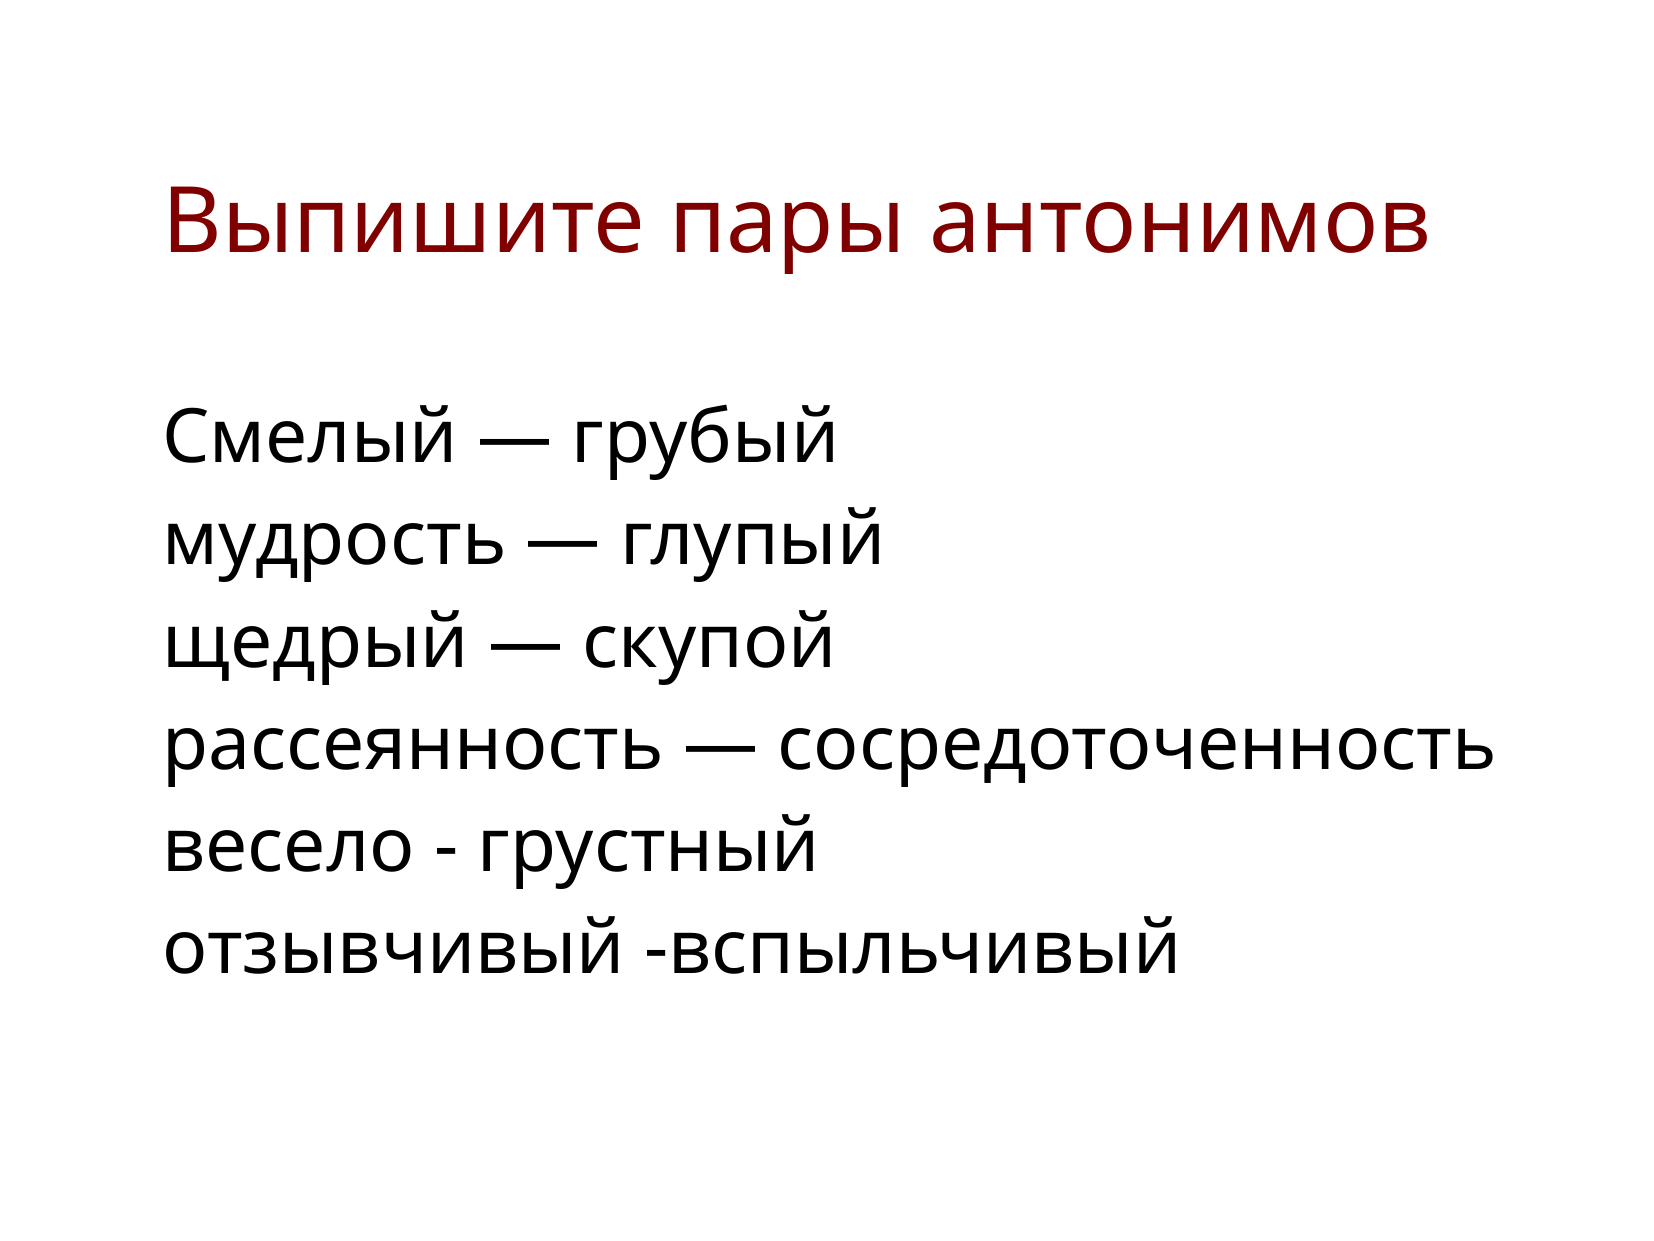

Выпишите пары антонимов
Смелый — грубый
мудрость — глупый
щедрый — скупой
рассеянность — сосредоточенность
весело - грустный
отзывчивый -вспыльчивый